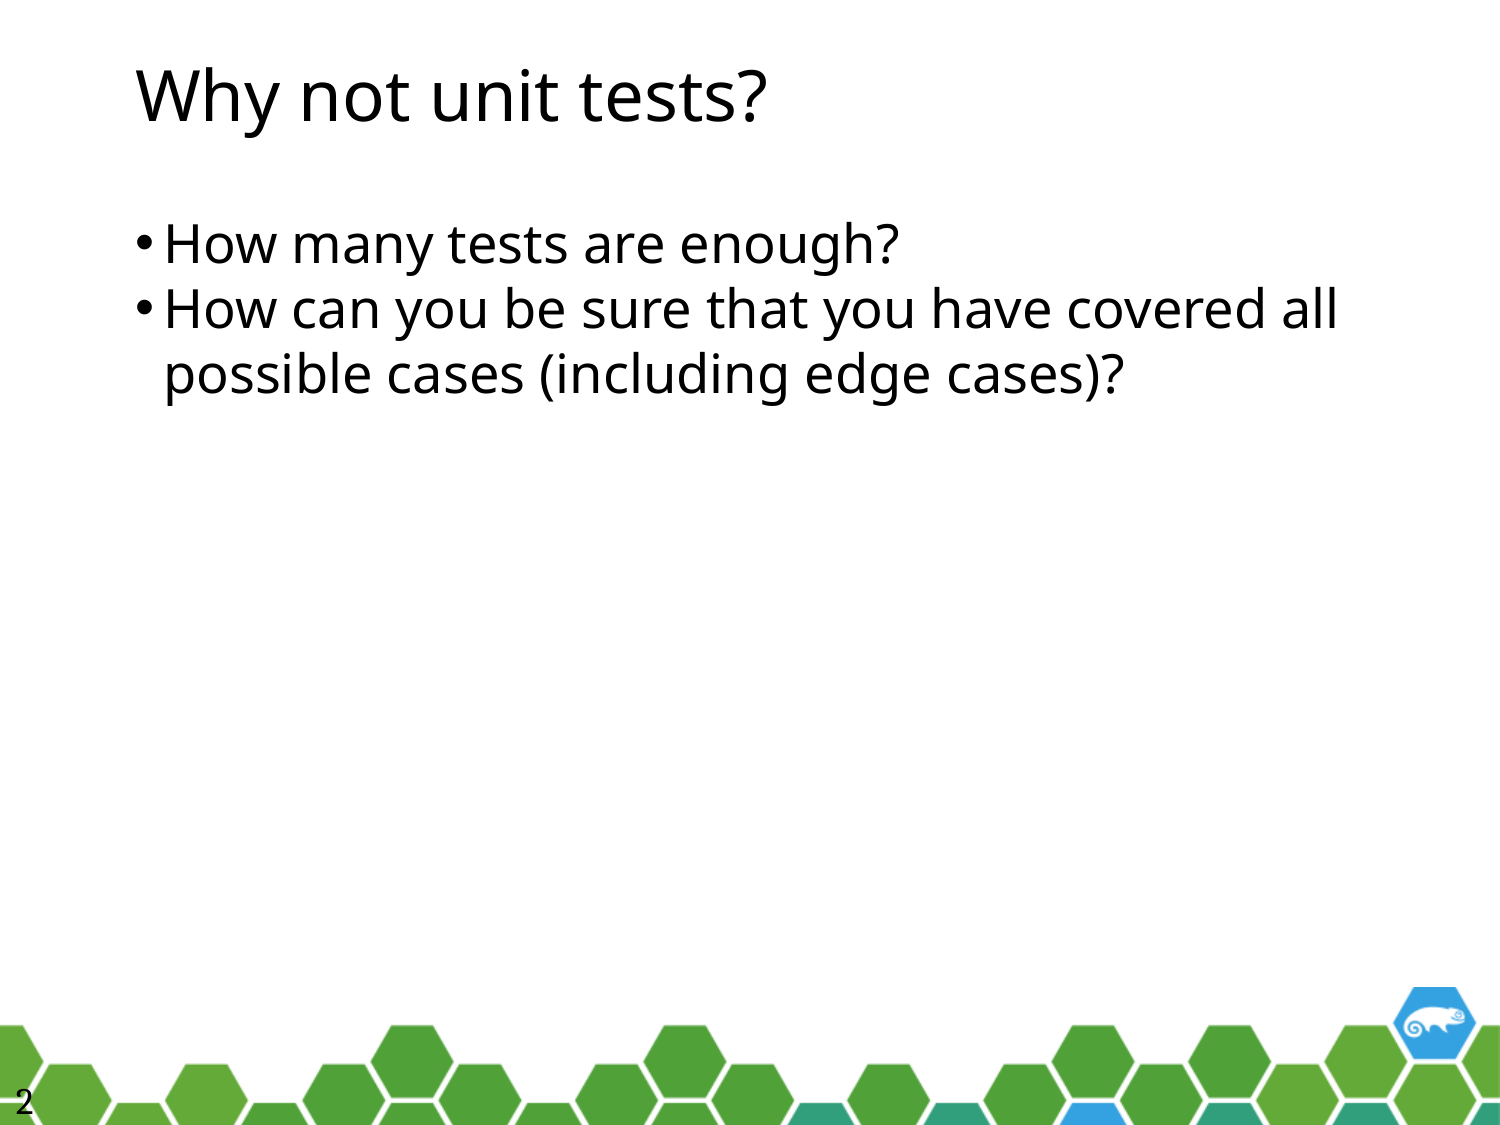

Why not unit tests?
How many tests are enough?
How can you be sure that you have covered all possible cases (including edge cases)?